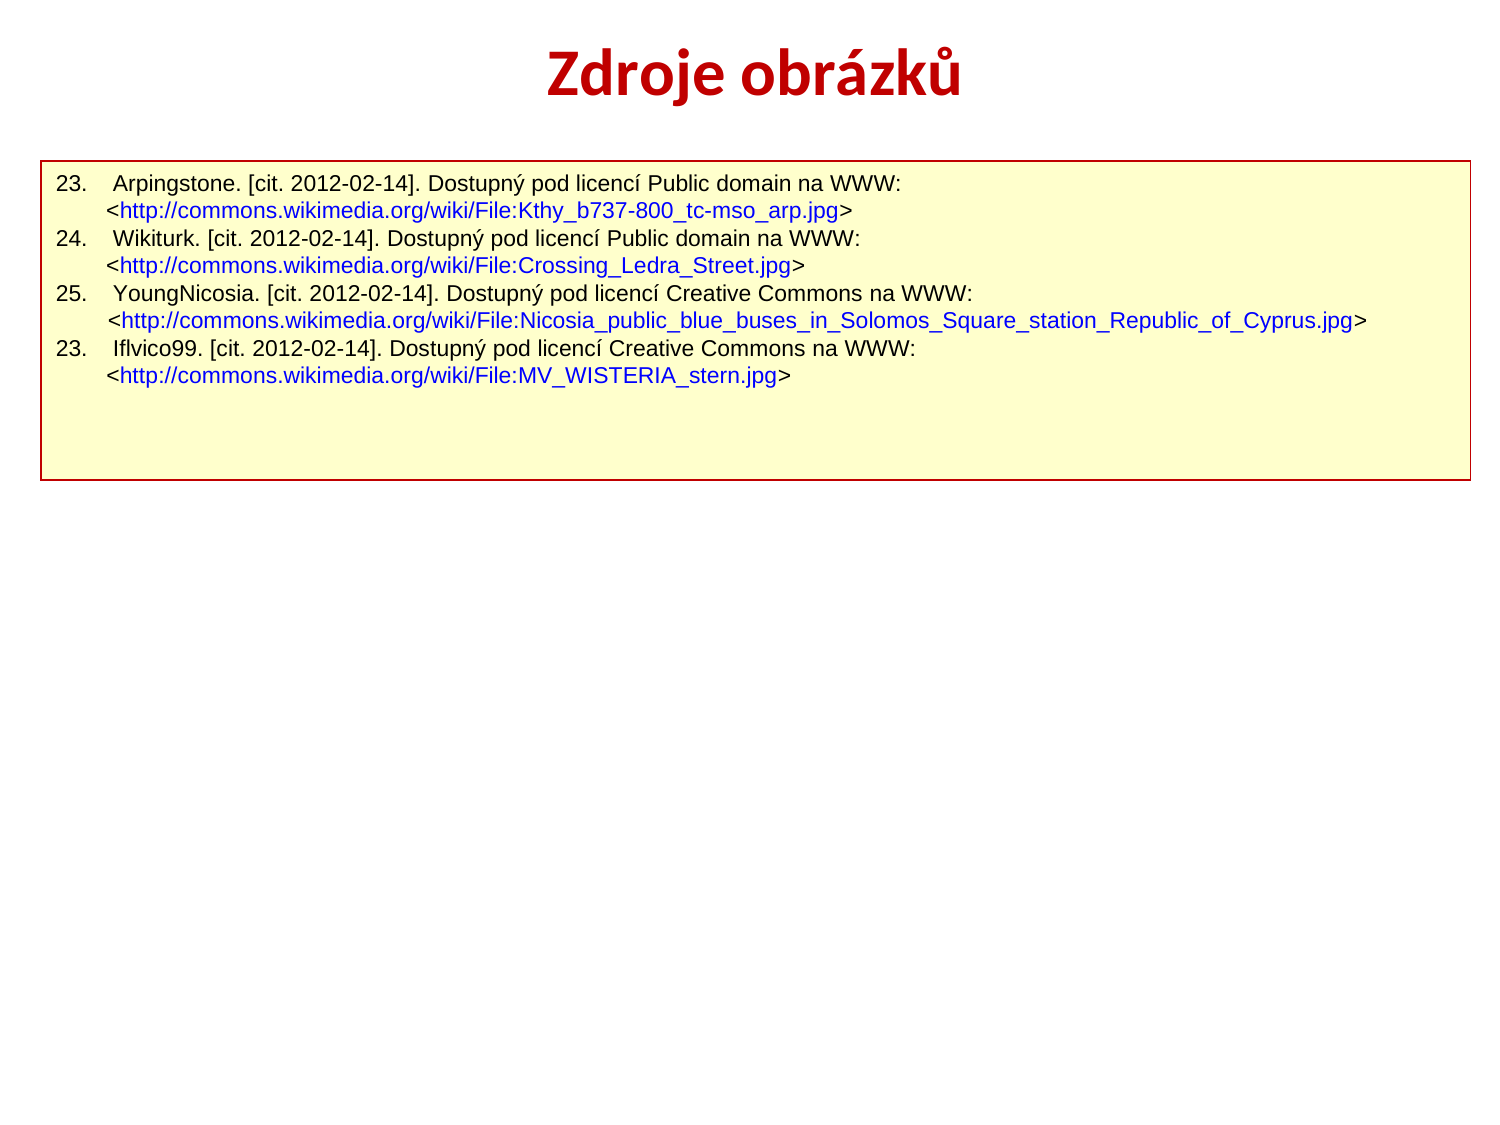

Zdroje obrázků
 Arpingstone. [cit. 2012-02-14]. Dostupný pod licencí Public domain na WWW:
 <http://commons.wikimedia.org/wiki/File:Kthy_b737-800_tc-mso_arp.jpg>
 Wikiturk. [cit. 2012-02-14]. Dostupný pod licencí Public domain na WWW:
 <http://commons.wikimedia.org/wiki/File:Crossing_Ledra_Street.jpg>
 YoungNicosia. [cit. 2012-02-14]. Dostupný pod licencí Creative Commons na WWW:
 <http://commons.wikimedia.org/wiki/File:Nicosia_public_blue_buses_in_Solomos_Square_station_Republic_of_Cyprus.jpg>
 Iflvico99. [cit. 2012-02-14]. Dostupný pod licencí Creative Commons na WWW:
 <http://commons.wikimedia.org/wiki/File:MV_WISTERIA_stern.jpg>